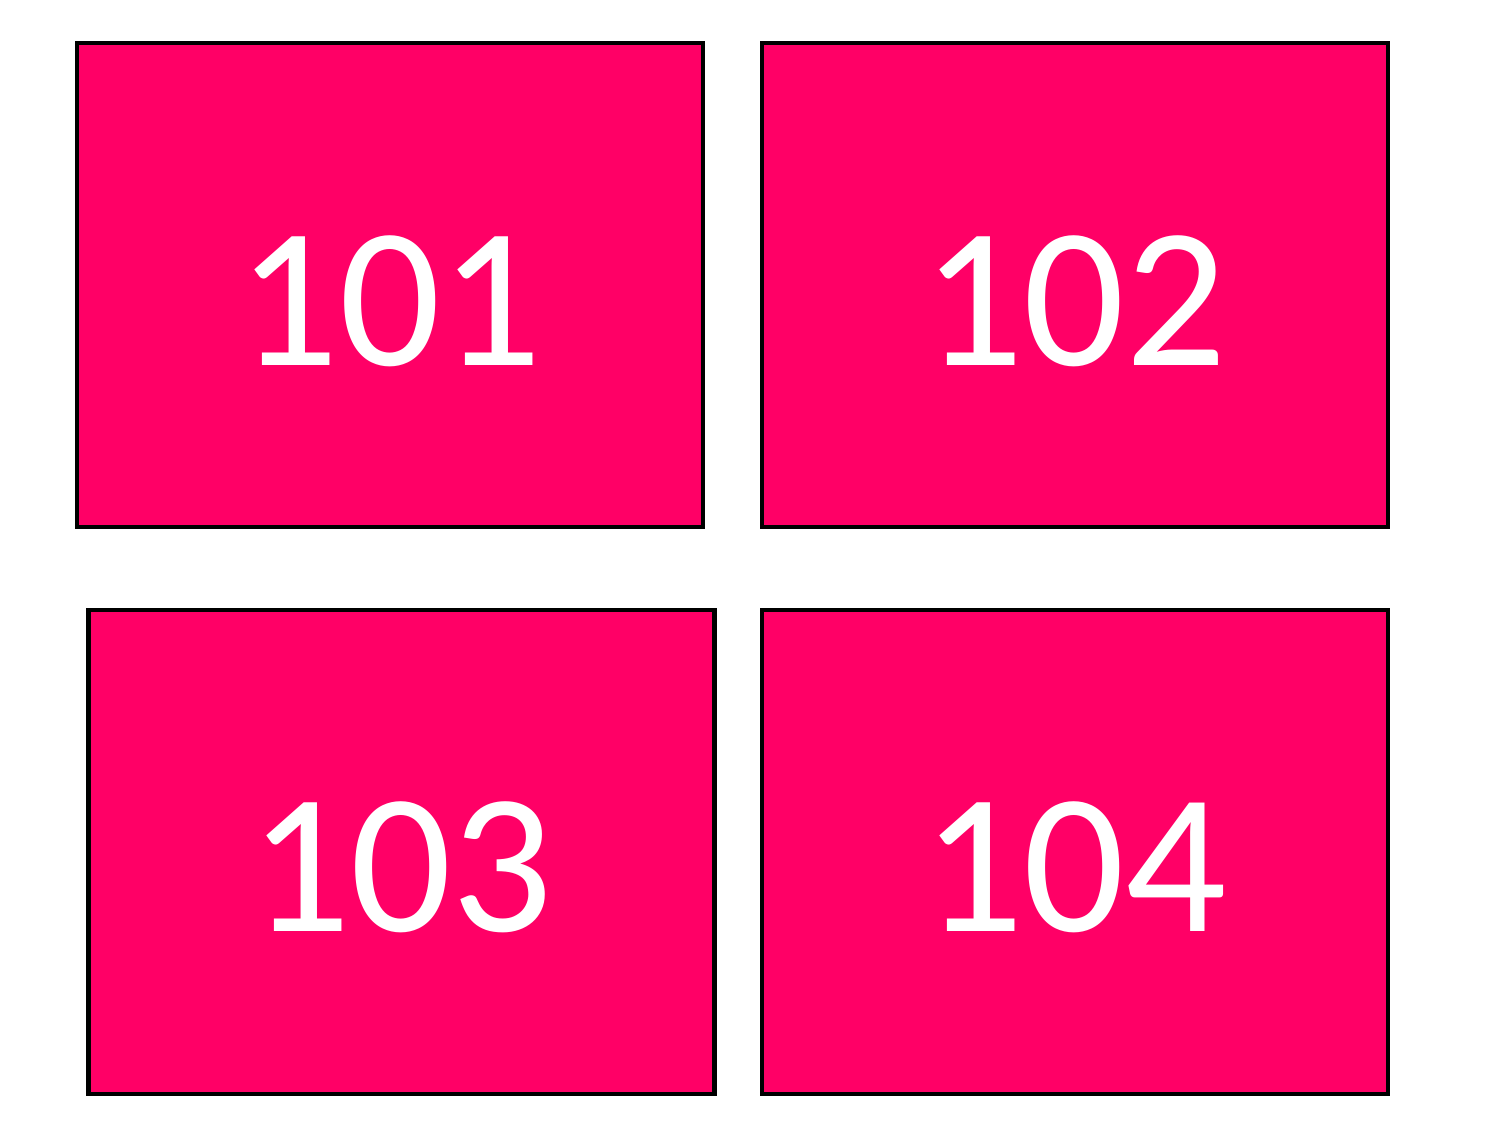

Nakresli schematickou značku součástky, která slouží k uzavírání a otevírání elektrického
obvodu.
101
Podle čeho poznáme, že elektrickým obvodem prochází elektrický proud?
102
Nakresli schéma zapojení elektrického obvodu se žárovkou.
103
Nakresli schéma zapojení elektrického obvodu se zvonkem.
104